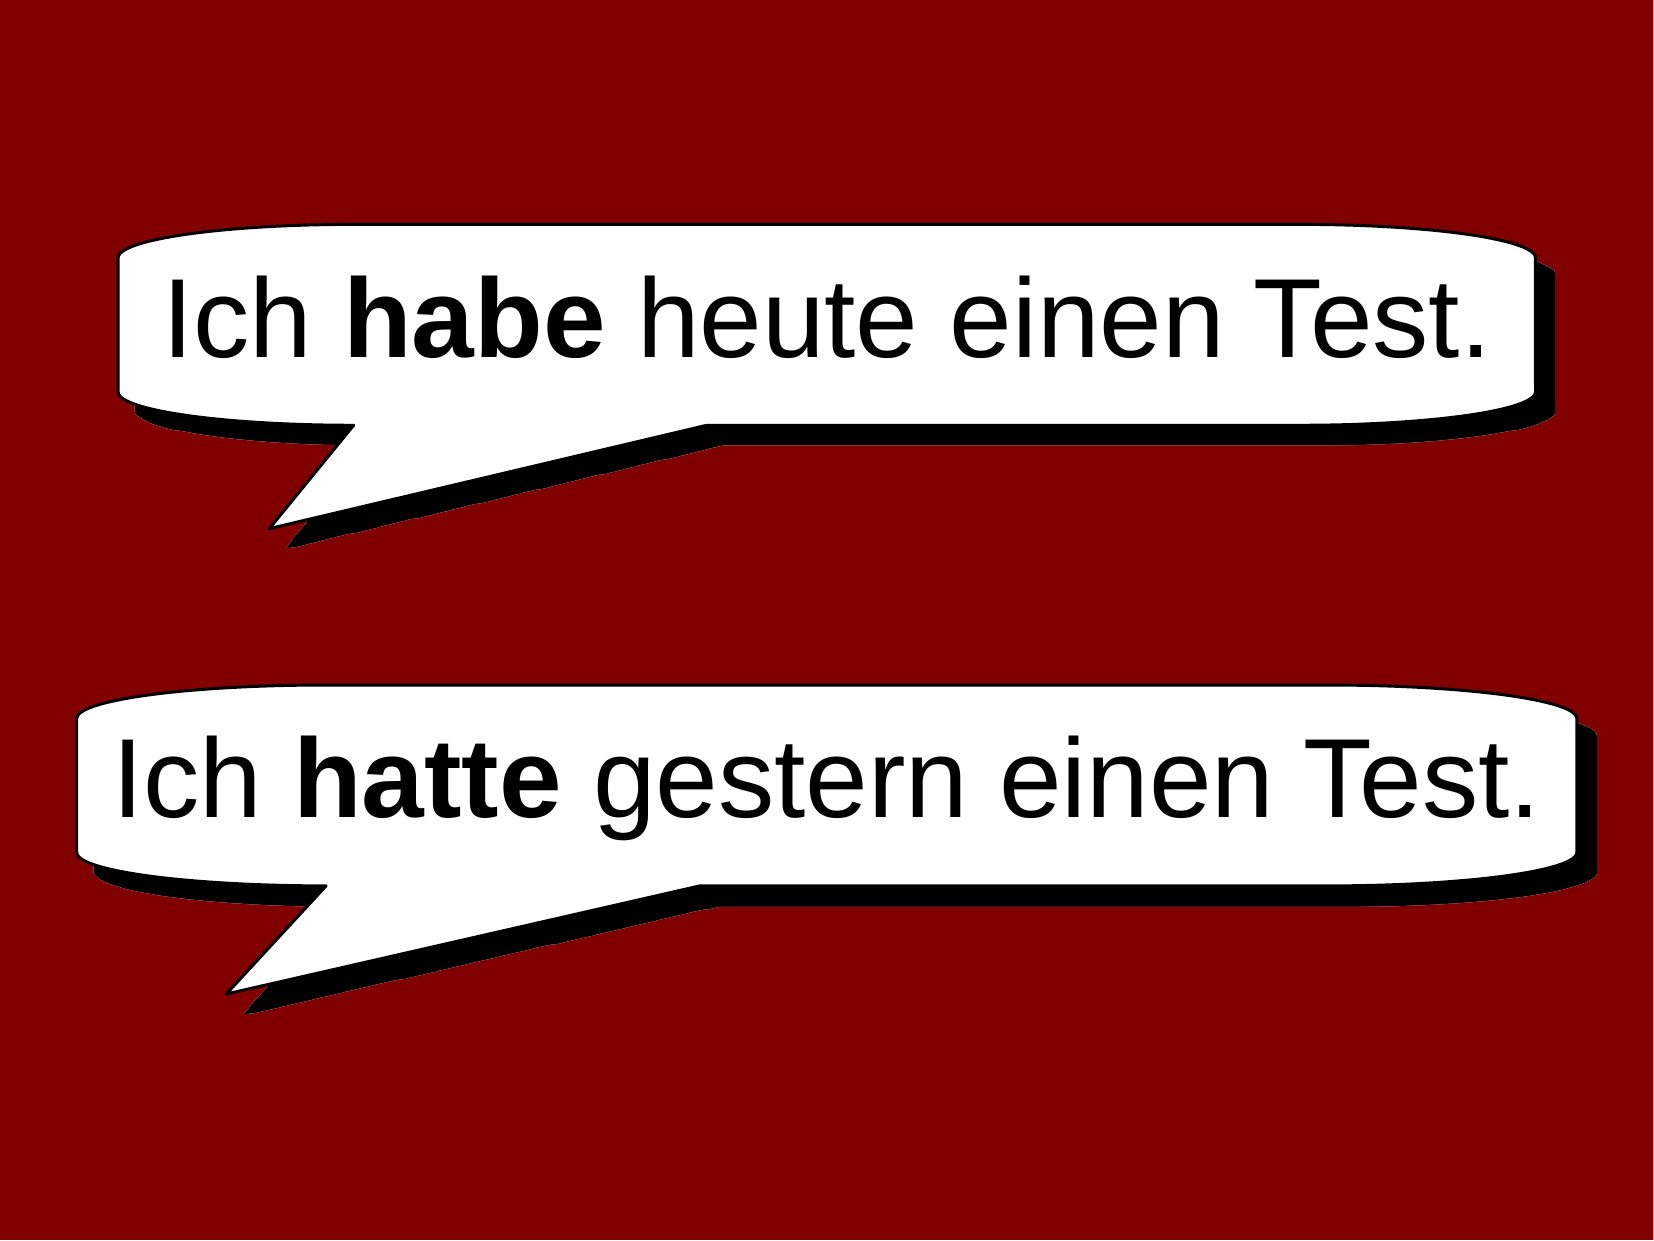

Ich habe heute einen Test.
Ich hatte gestern einen Test.